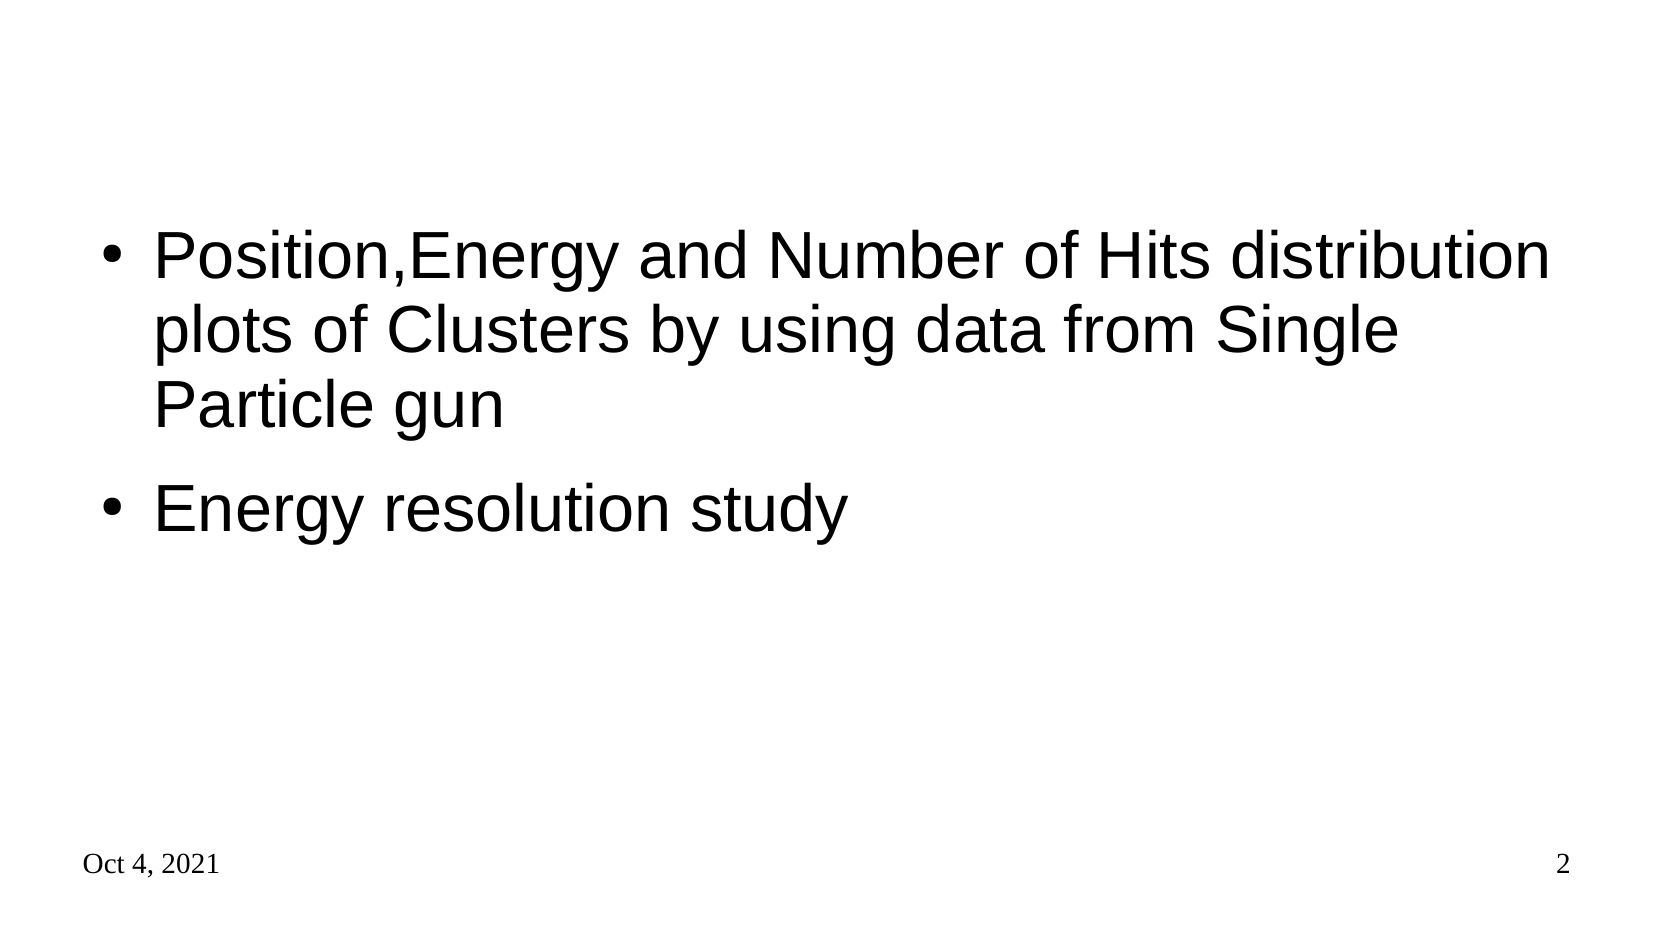

# Position,Energy and Number of Hits distribution plots of Clusters by using data from Single Particle gun
Energy resolution study
Oct 4, 2021
2